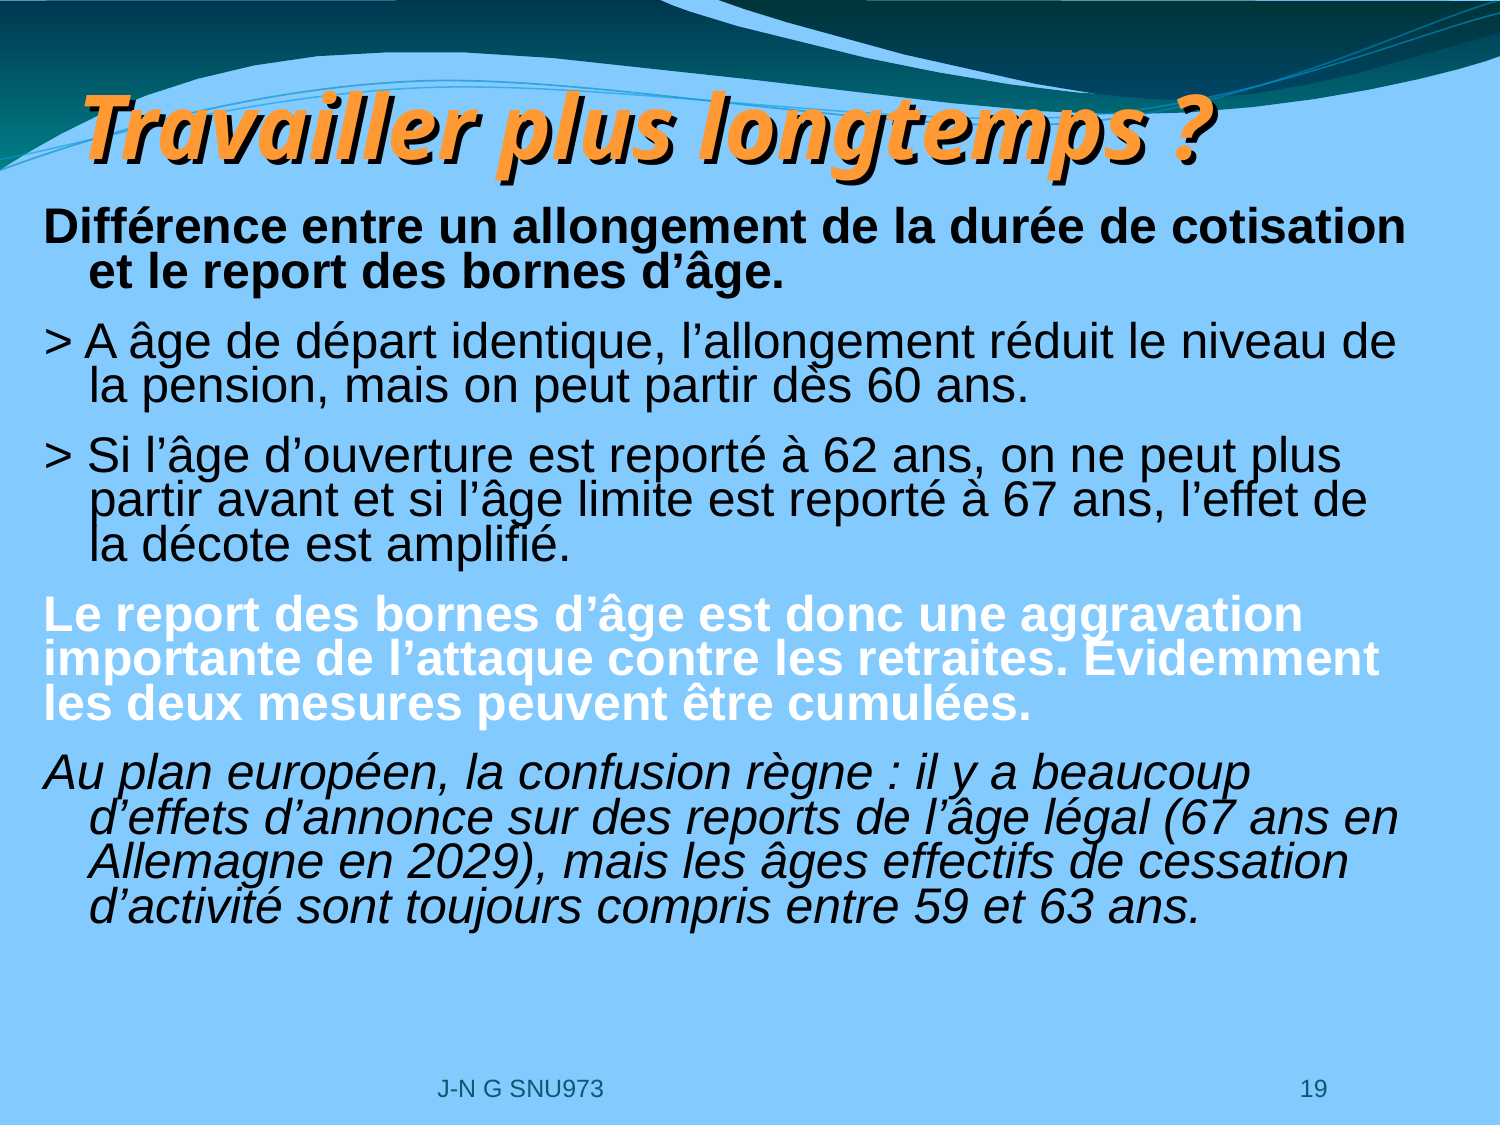

# Travailler plus longtemps ?
Différence entre un allongement de la durée de cotisation et le report des bornes d’âge.
> A âge de départ identique, l’allongement réduit le niveau de la pension, mais on peut partir dès 60 ans.
> Si l’âge d’ouverture est reporté à 62 ans, on ne peut plus partir avant et si l’âge limite est reporté à 67 ans, l’effet de la décote est amplifié.
Le report des bornes d’âge est donc une aggravation importante de l’attaque contre les retraites. Évidemment les deux mesures peuvent être cumulées.
Au plan européen, la confusion règne : il y a beaucoup d’effets d’annonce sur des reports de l’âge légal (67 ans en Allemagne en 2029), mais les âges effectifs de cessation d’activité sont toujours compris entre 59 et 63 ans.
J-N G SNU973